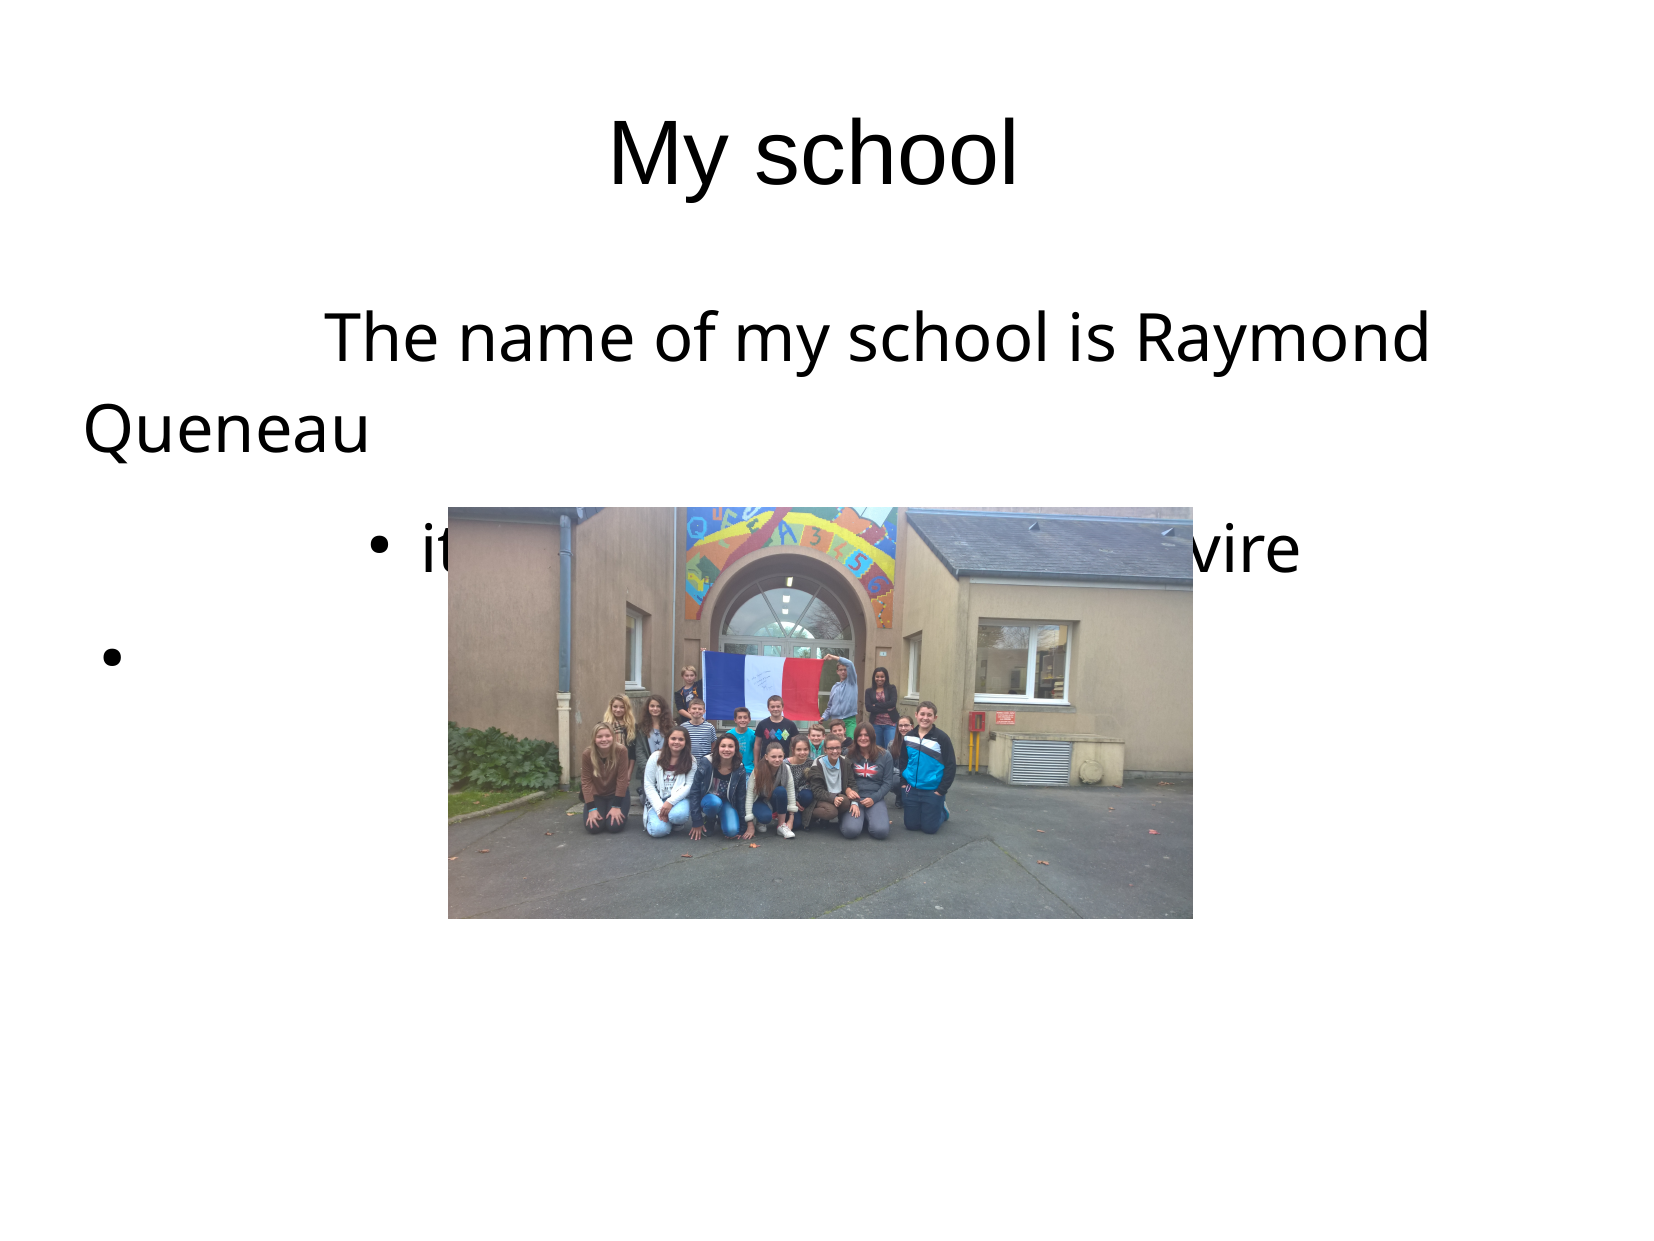

# My school
 The name of my school is Raymond Queneau
it is situated in tessy sur vire